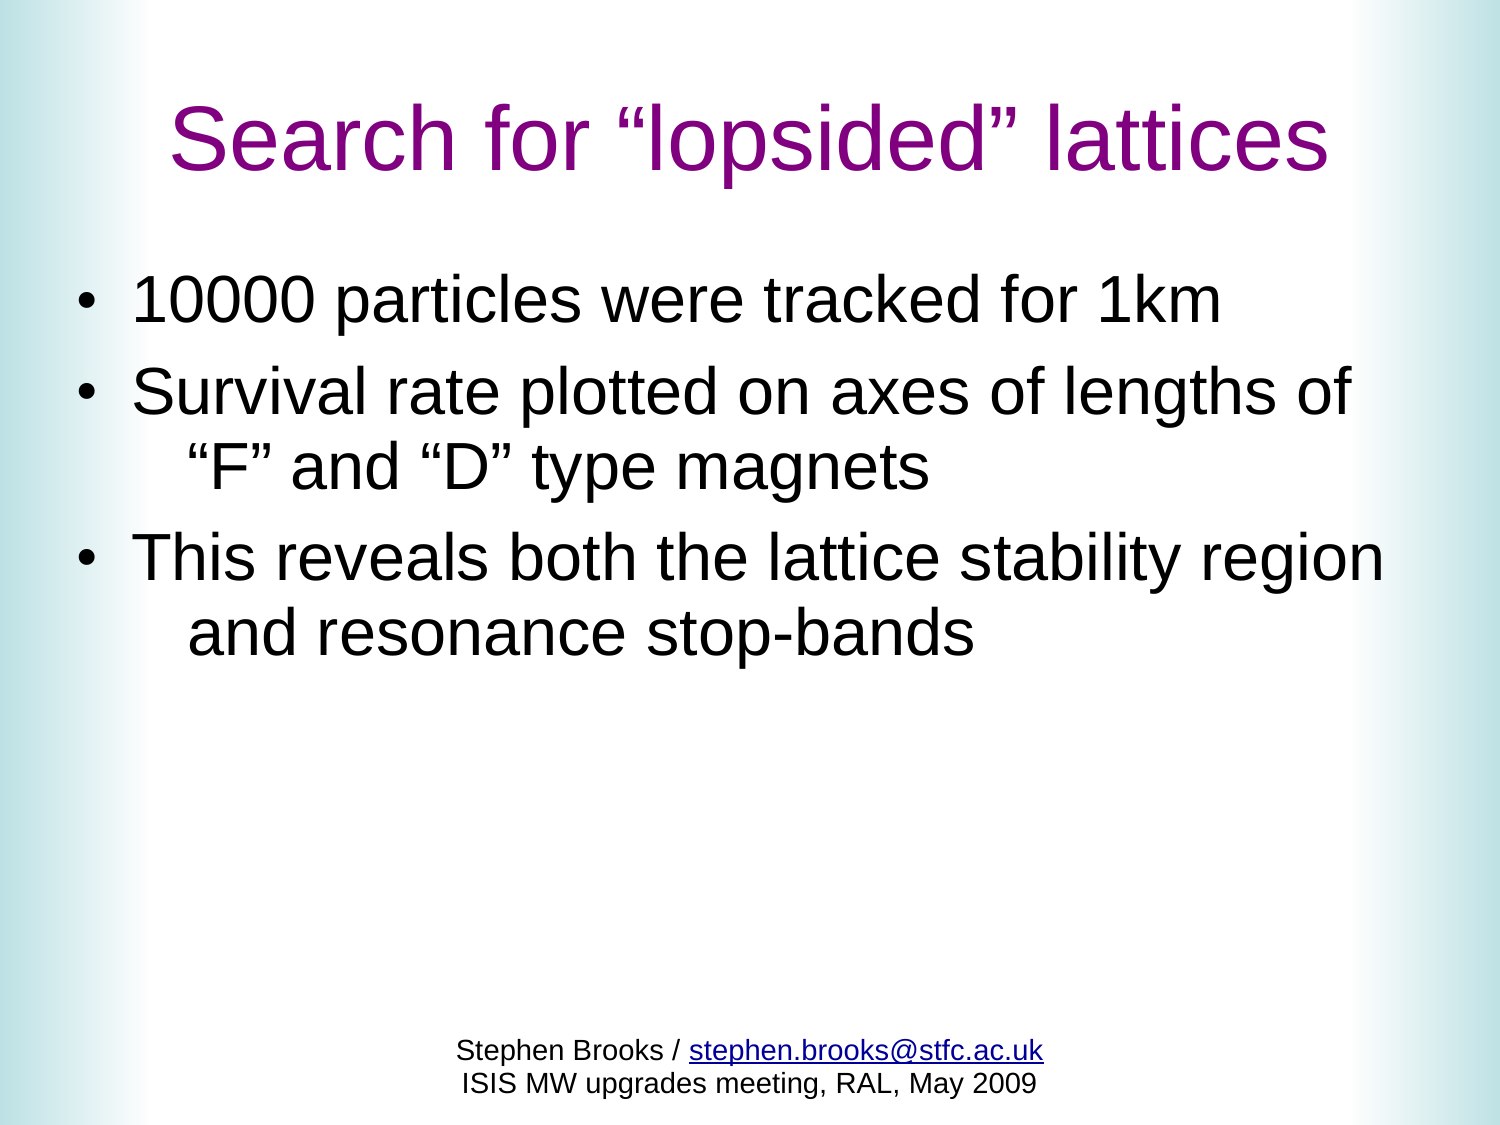

# Search for “lopsided” lattices
10000 particles were tracked for 1km
Survival rate plotted on axes of lengths of “F” and “D” type magnets
This reveals both the lattice stability region and resonance stop-bands